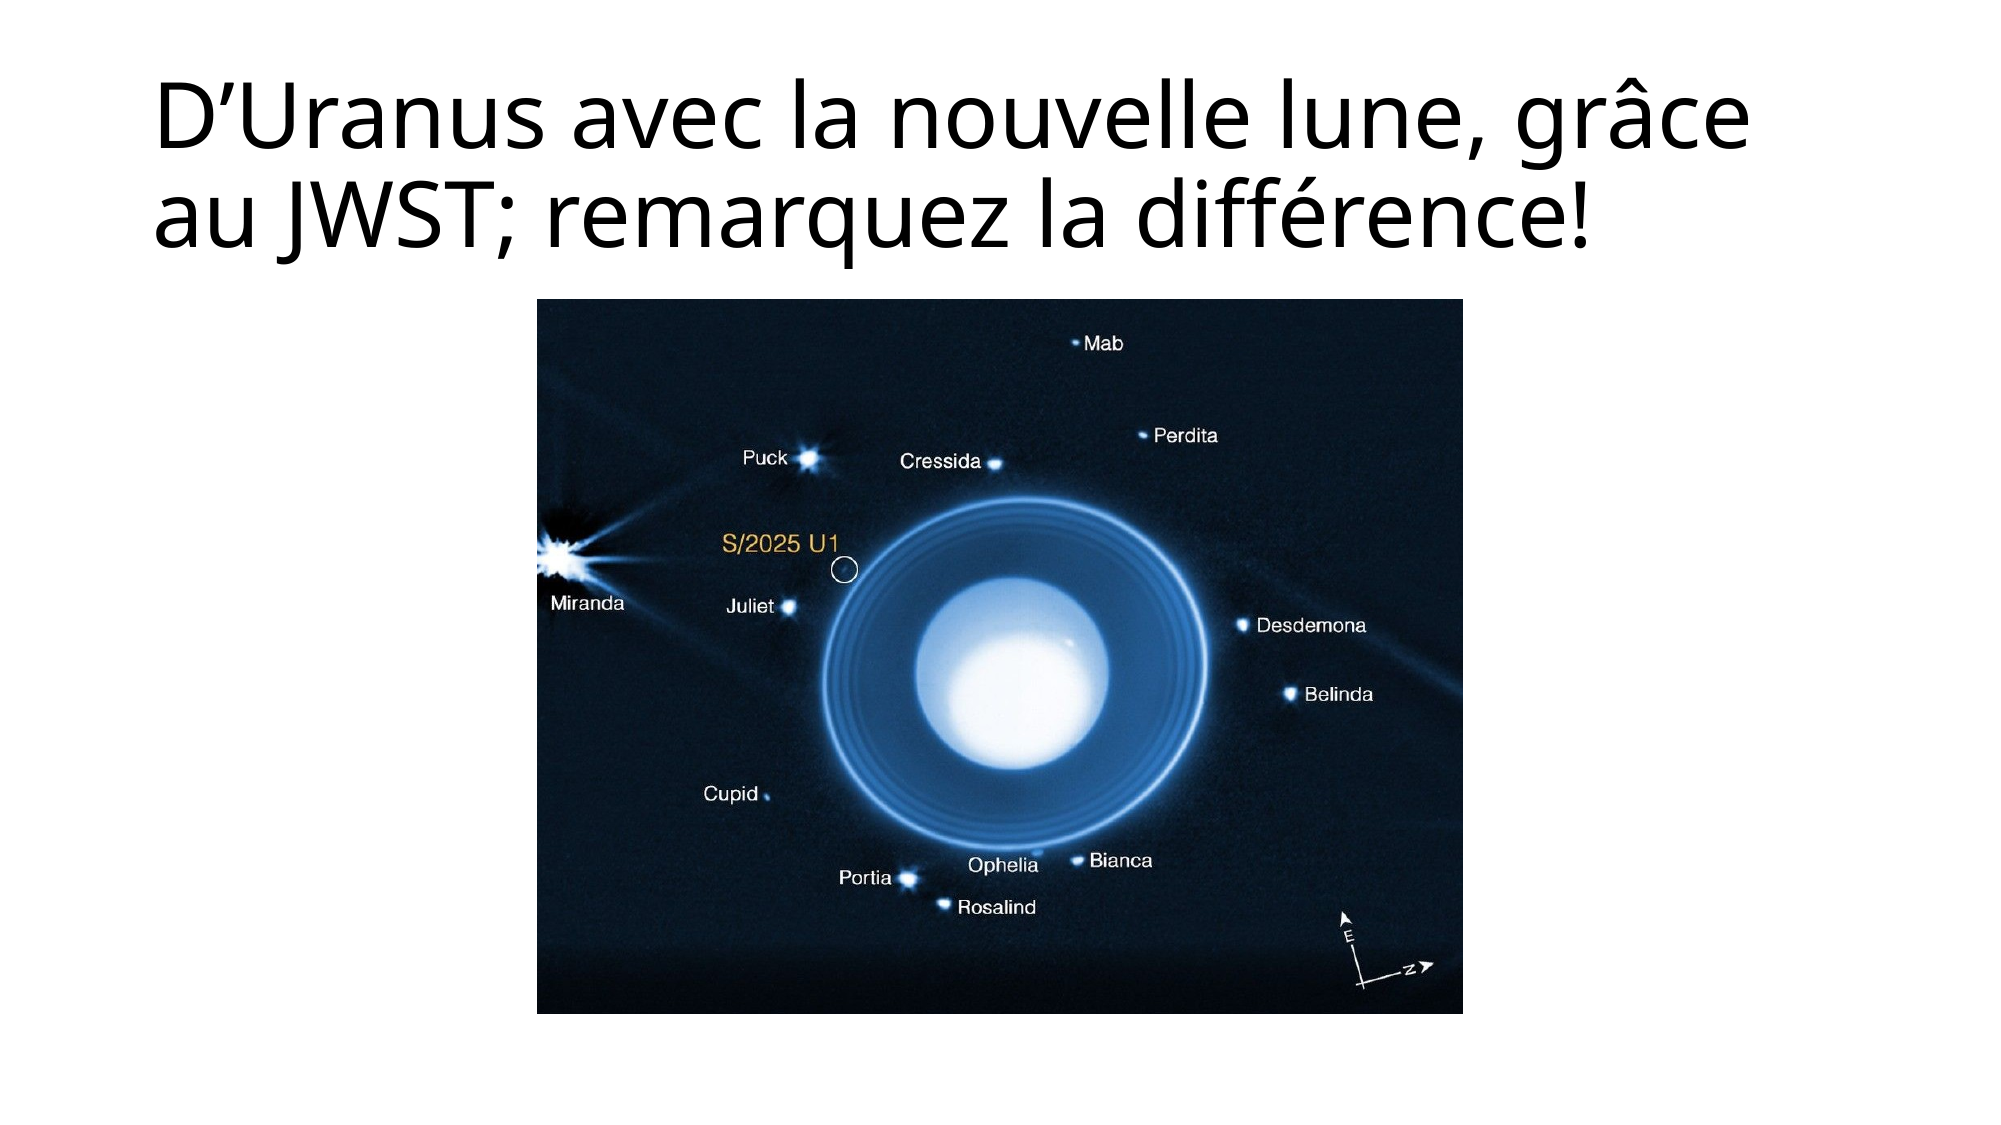

# D’Uranus avec la nouvelle lune, grâce au JWST; remarquez la différence!